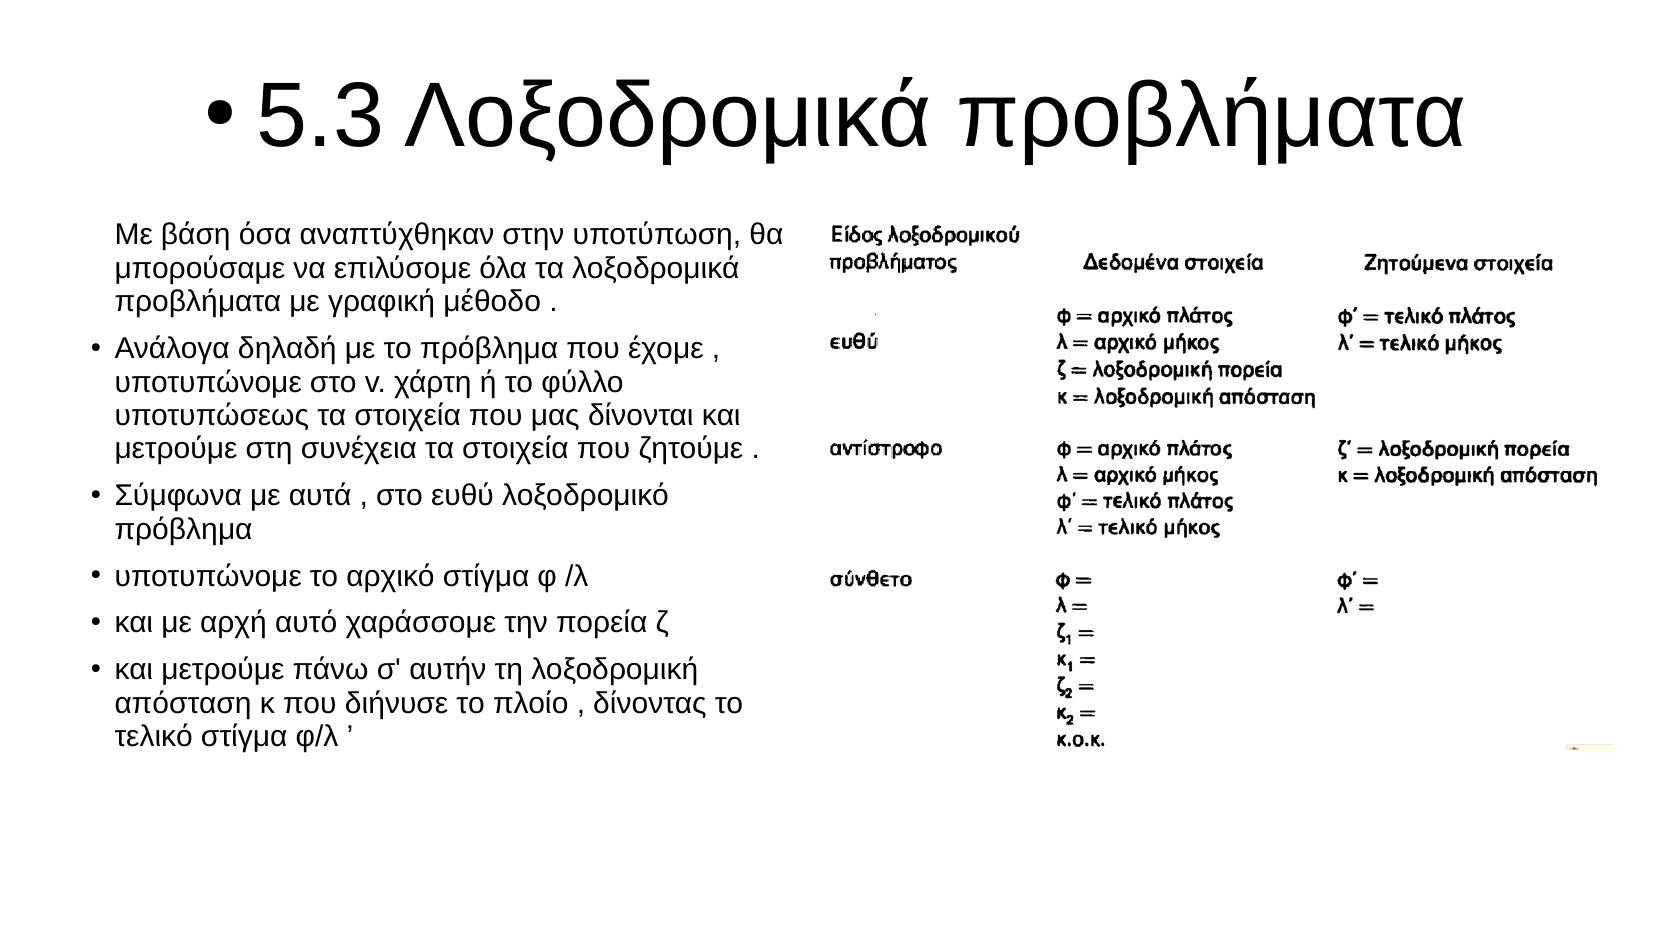

# 5.3 Λοξοδρομικά προβλήματα
Με βάση όσα αναπτύχθηκαν στην υποτύπωση, θα μπορούσαμε να επιλύσομε όλα τα λοξοδρομικά προβλήματα με γραφική μέθοδο .
Ανάλογα δηλαδή με το πρόβλημα που έχομε , υποτυπώνομε στο v. χάρτη ή το φύλλο υποτυπώσεως τα στοιχεία που μας δίνονται και μετρούμε στη συνέχεια τα στοιχεία που ζητούμε .
Σύμφωνα με αυτά , στο ευθύ λοξοδρομικό πρόβλημα
υποτυπώνομε το αρχικό στίγμα φ /λ
και με αρχή αυτό χαράσσομε την πορεία ζ
και μετρούμε πάνω σ' αυτήν τη λοξοδρομική απόσταση κ που διήνυσε το πλοίο , δίνοντας το τελικό στίγμα φ/λ ’